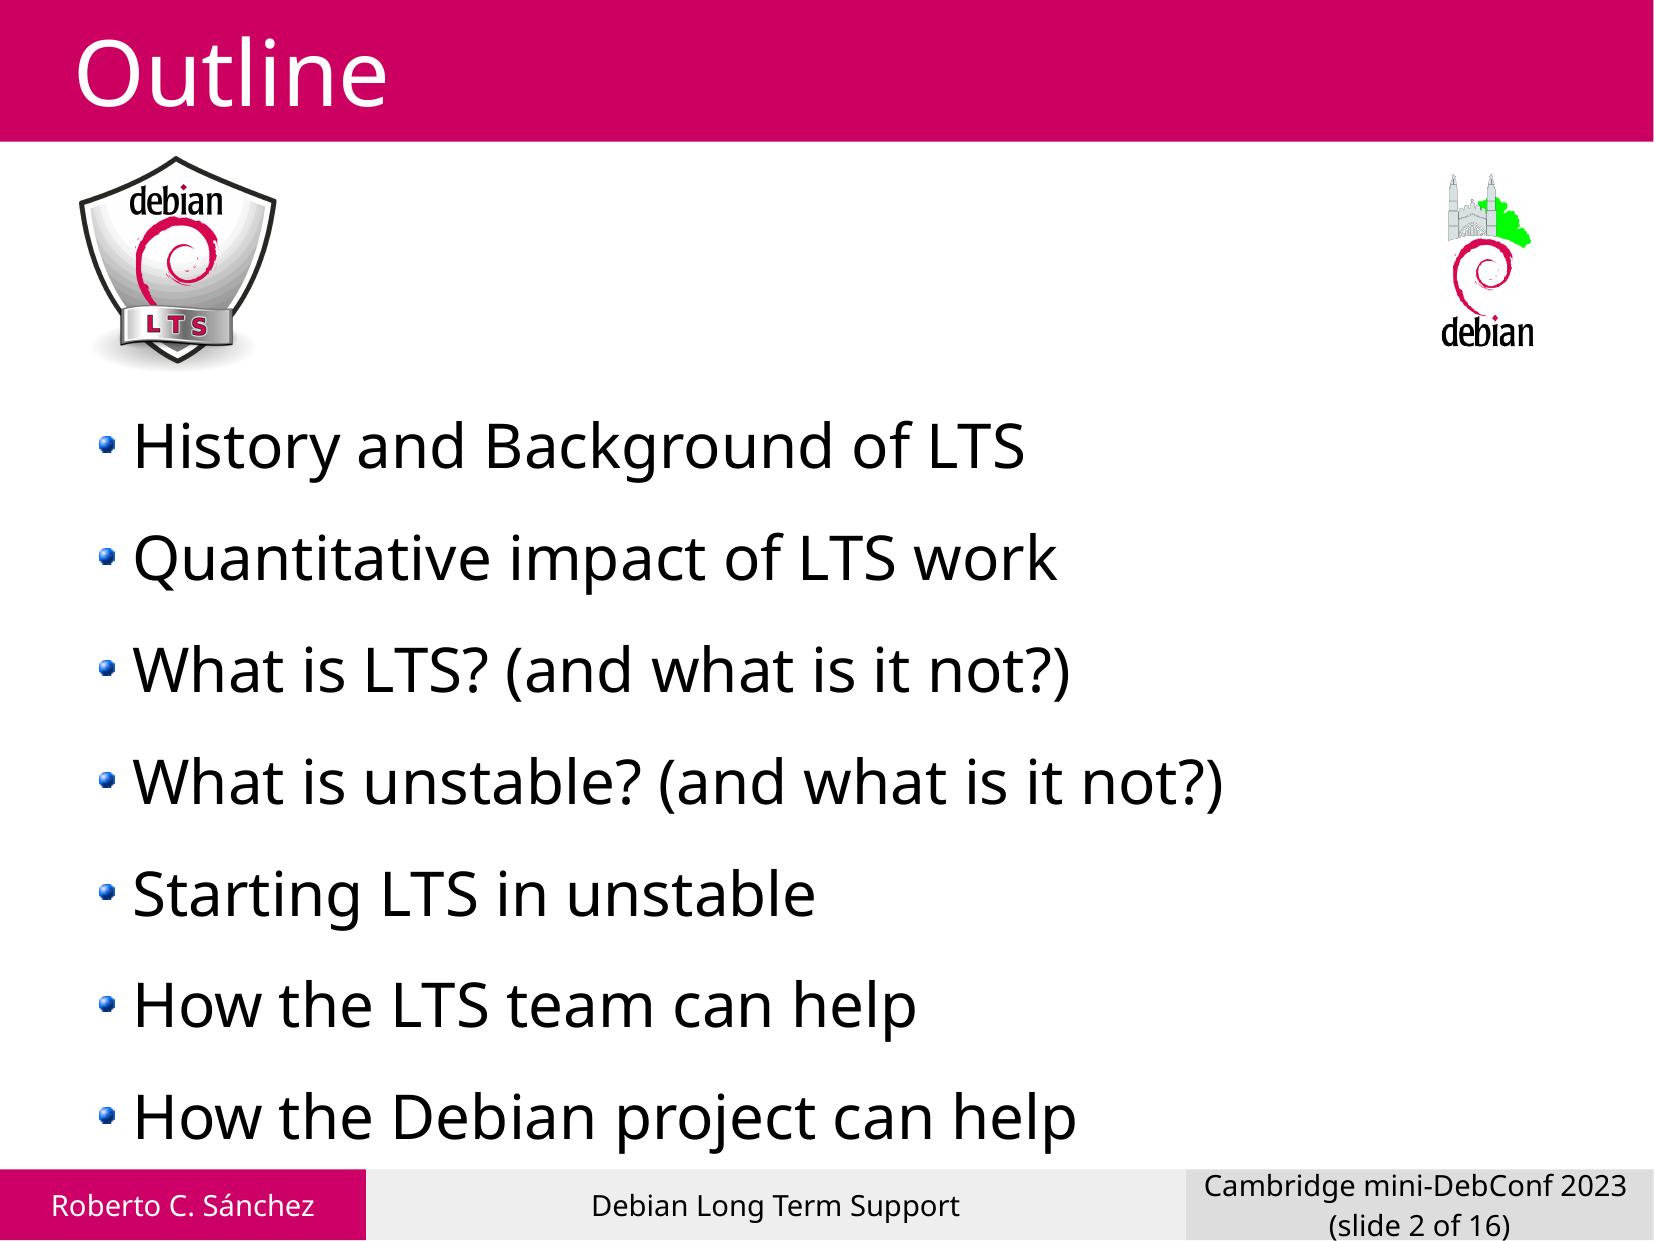

# Outline
History and Background of LTS
Quantitative impact of LTS work
What is LTS? (and what is it not?)
What is unstable? (and what is it not?)
Starting LTS in unstable
How the LTS team can help
How the Debian project can help
07.08.17
2